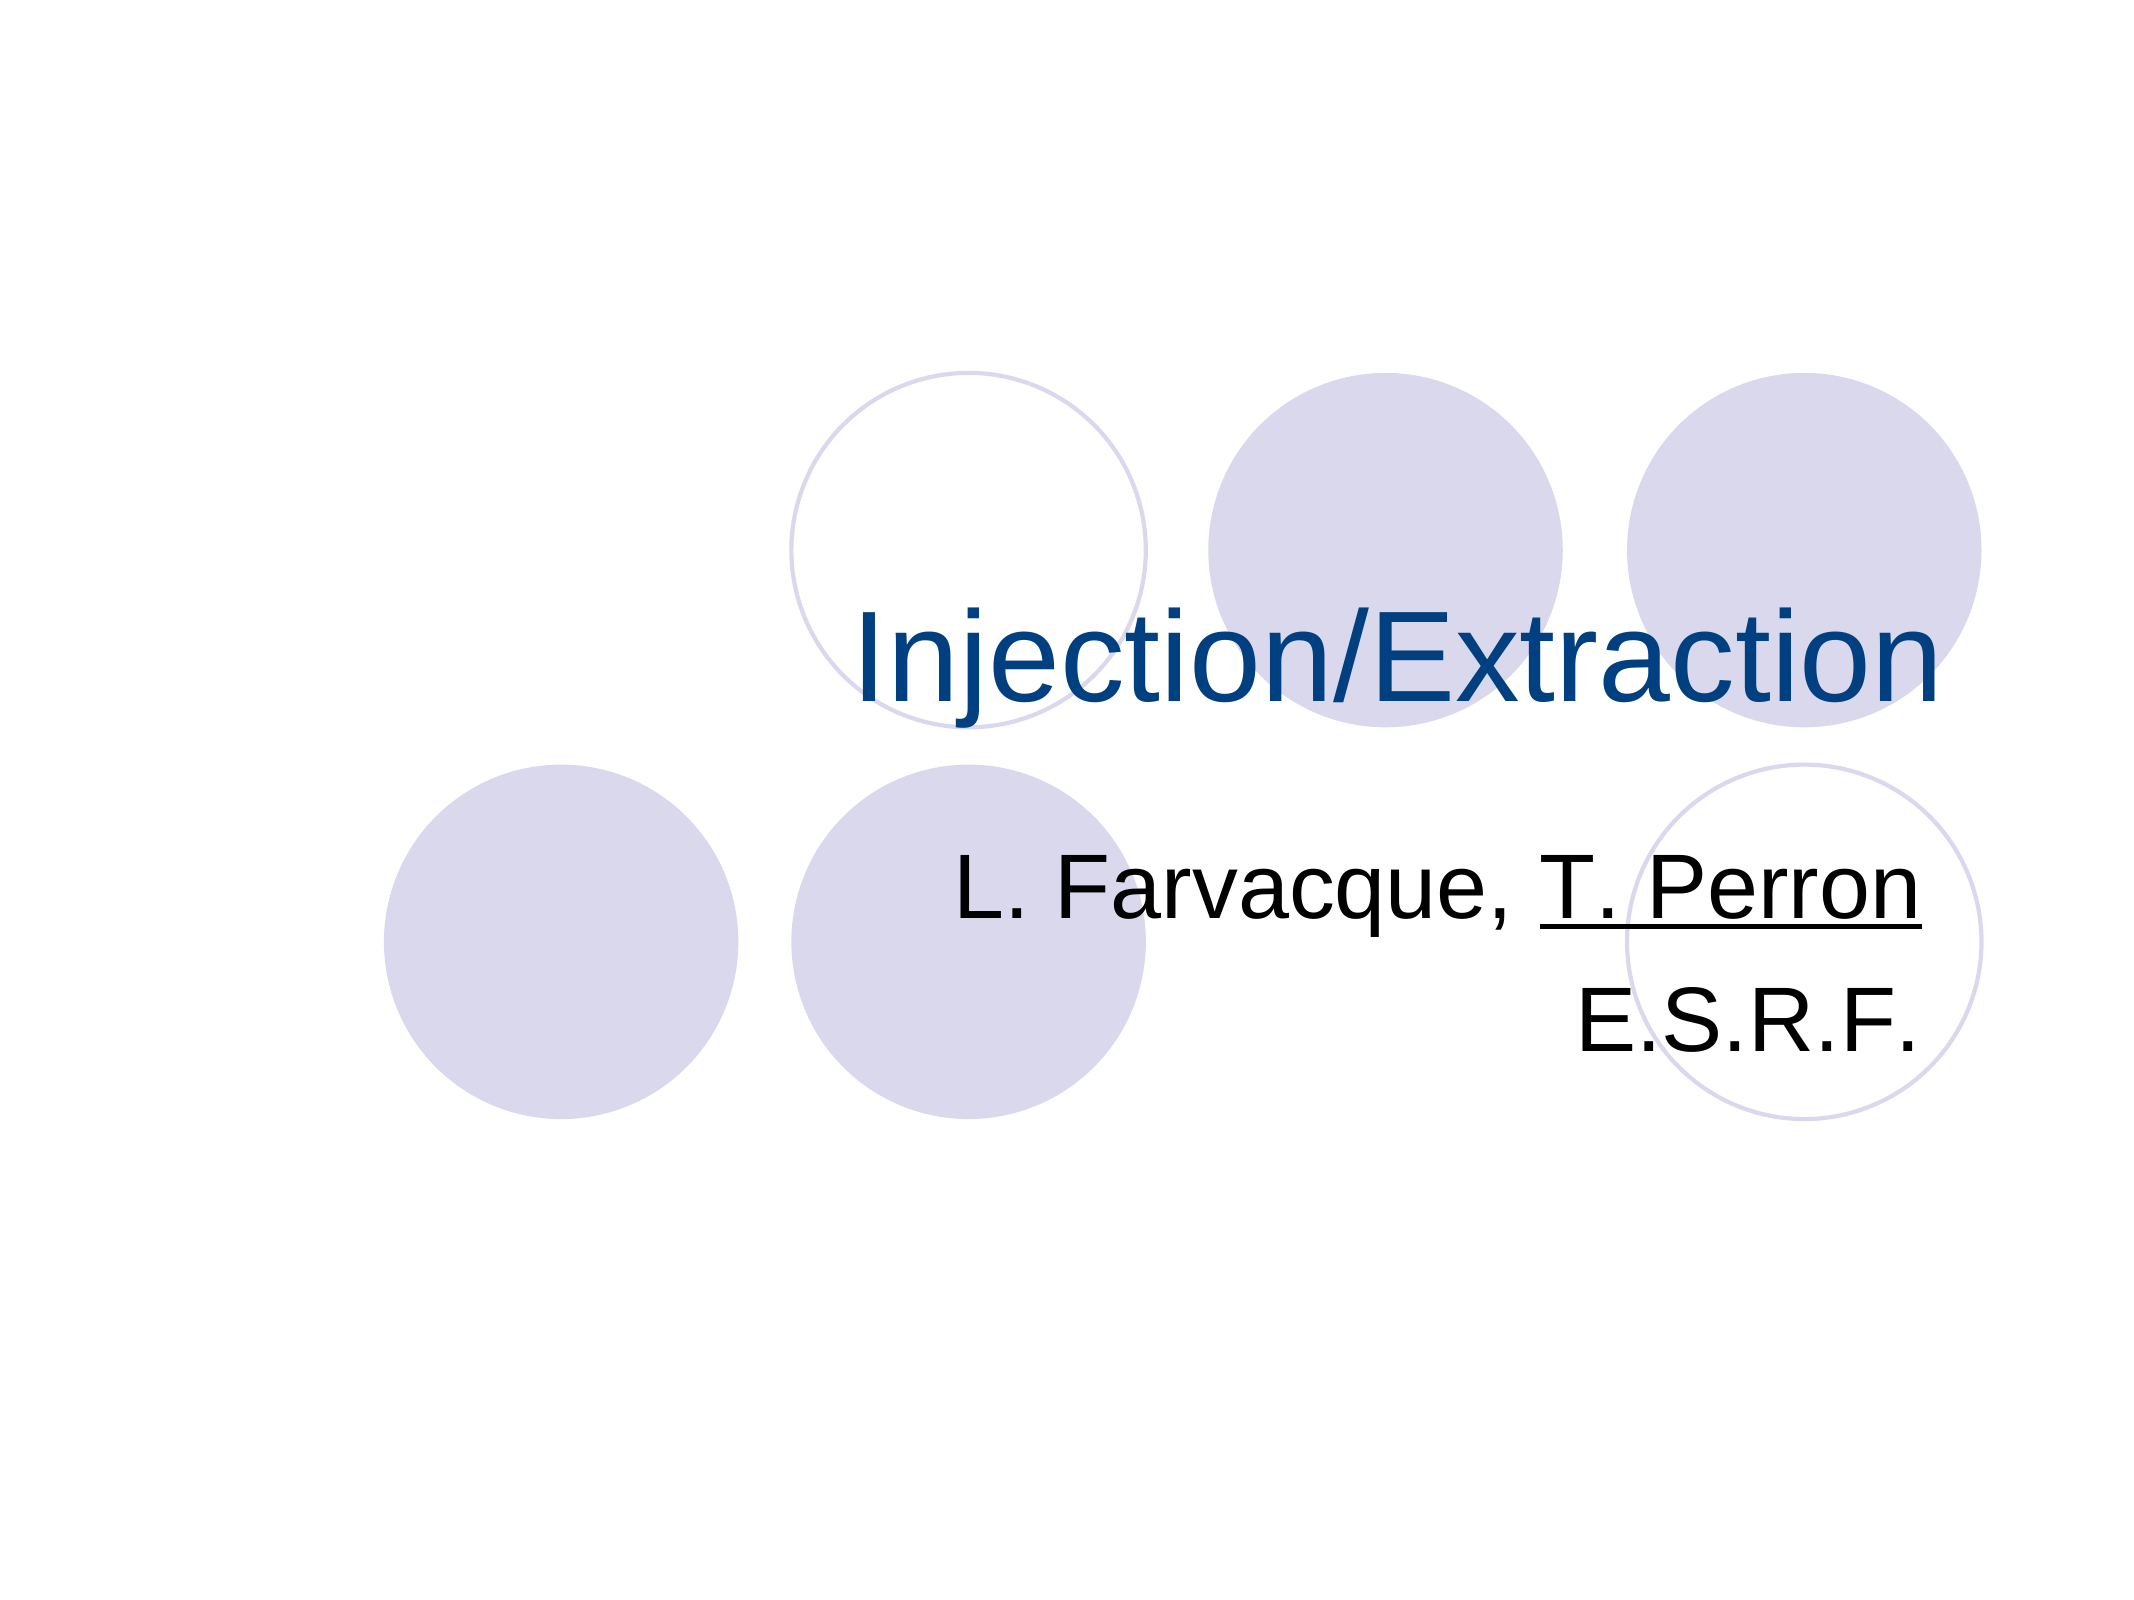

# Injection/Extraction
L. Farvacque, T. Perron
E.S.R.F.